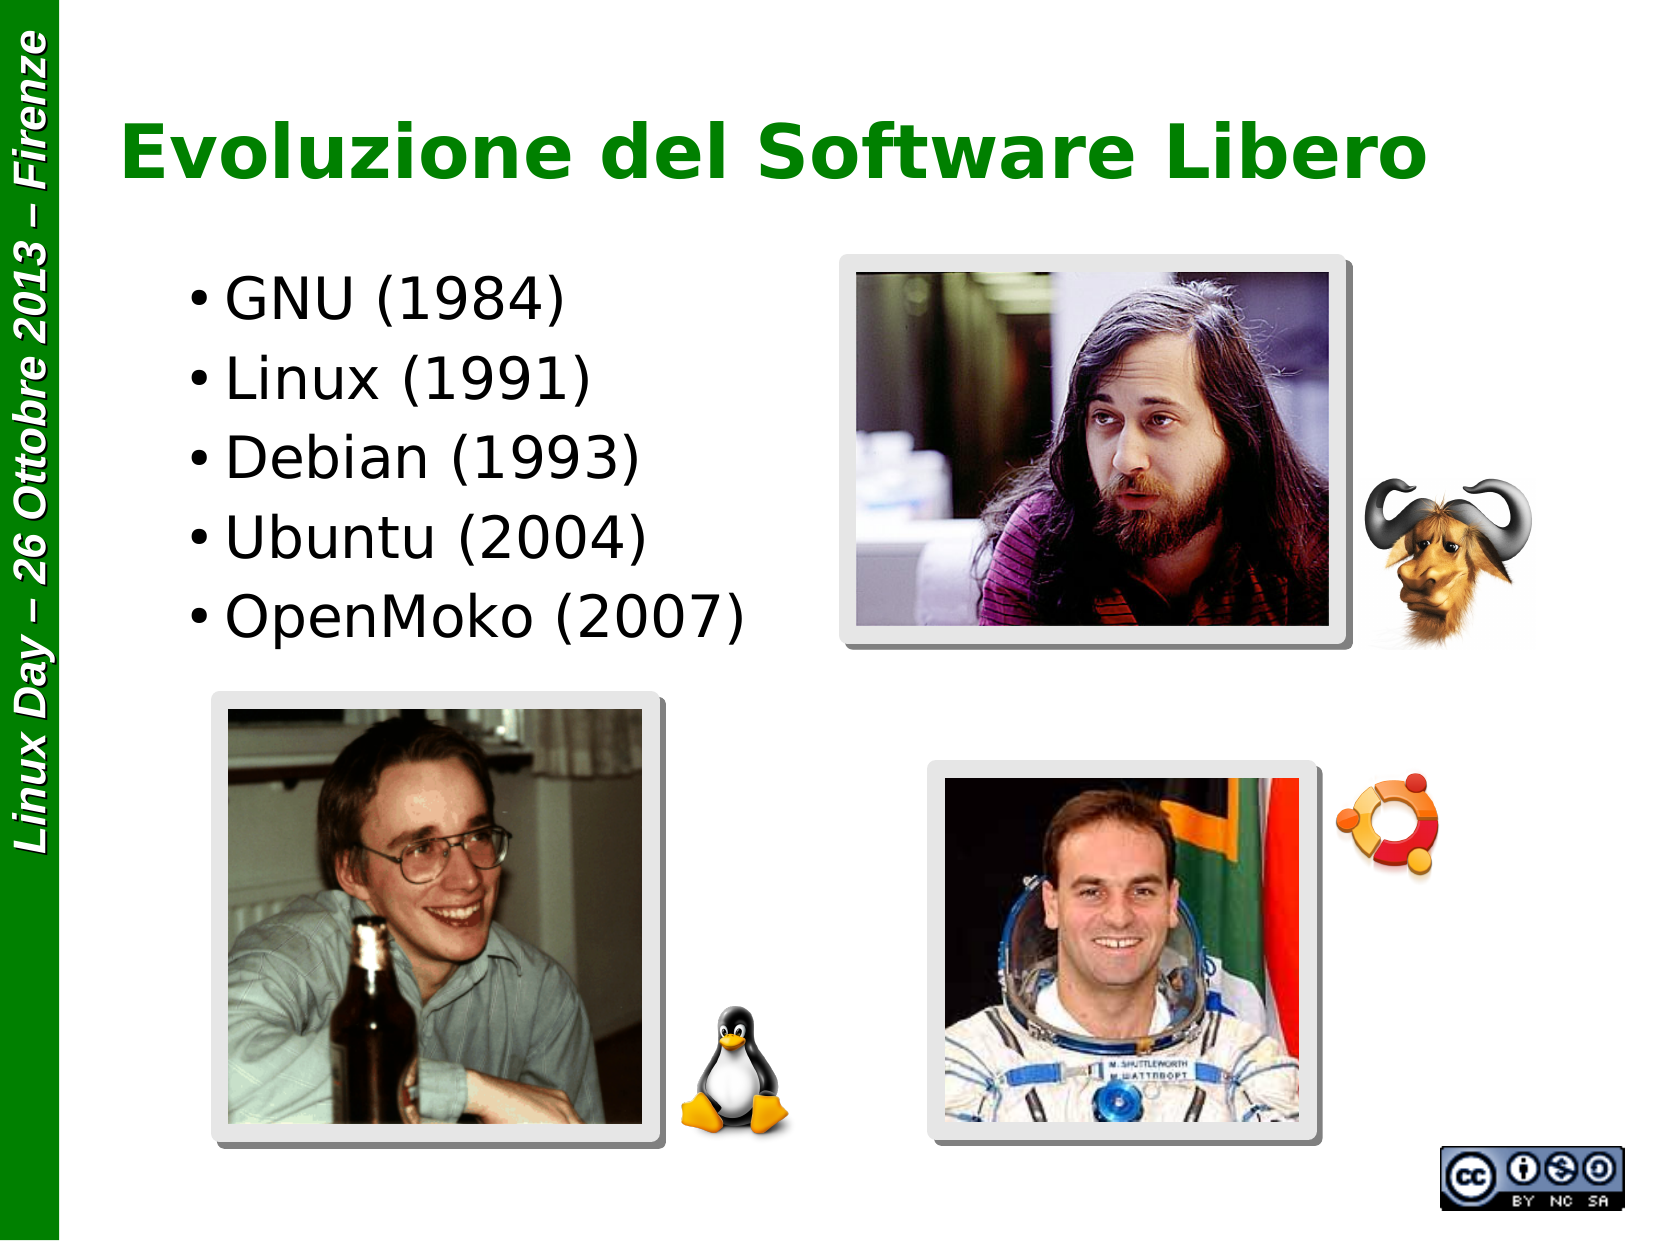

# Evoluzione del Software Libero
GNU (1984)
Linux (1991)
Debian (1993)
Ubuntu (2004)
OpenMoko (2007)